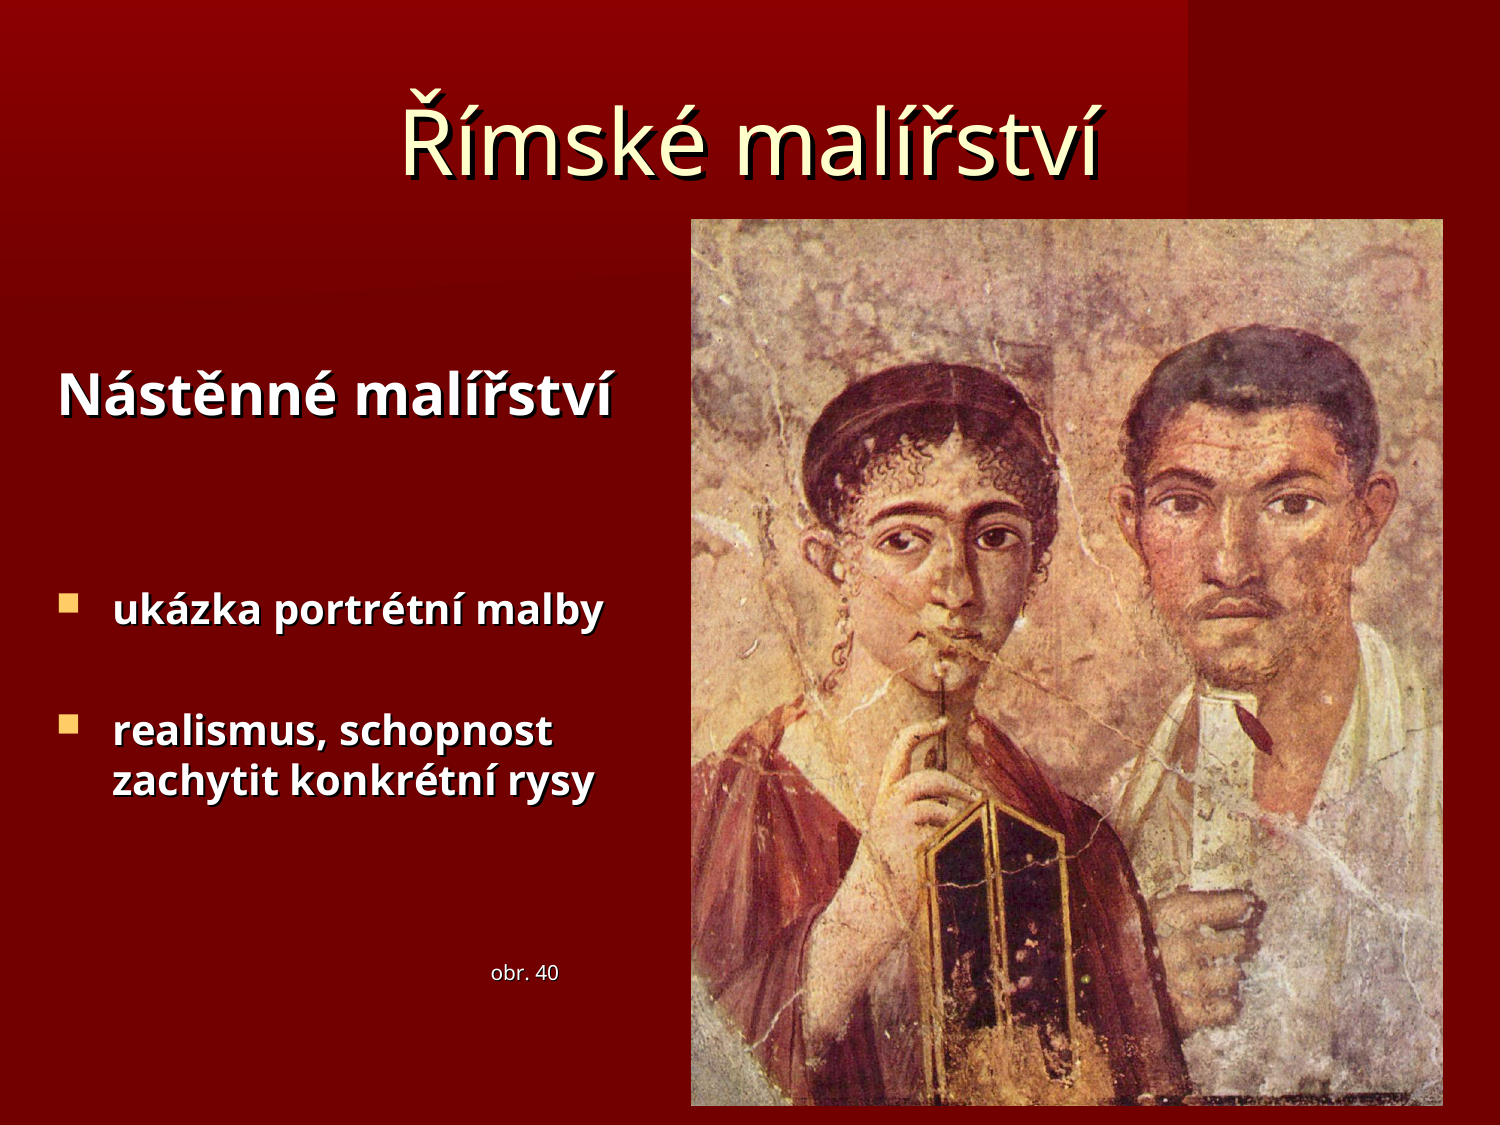

# Římské malířství
Nástěnné malířství
ukázka portrétní malby
realismus, schopnost zachytit konkrétní rysy
 obr. 40